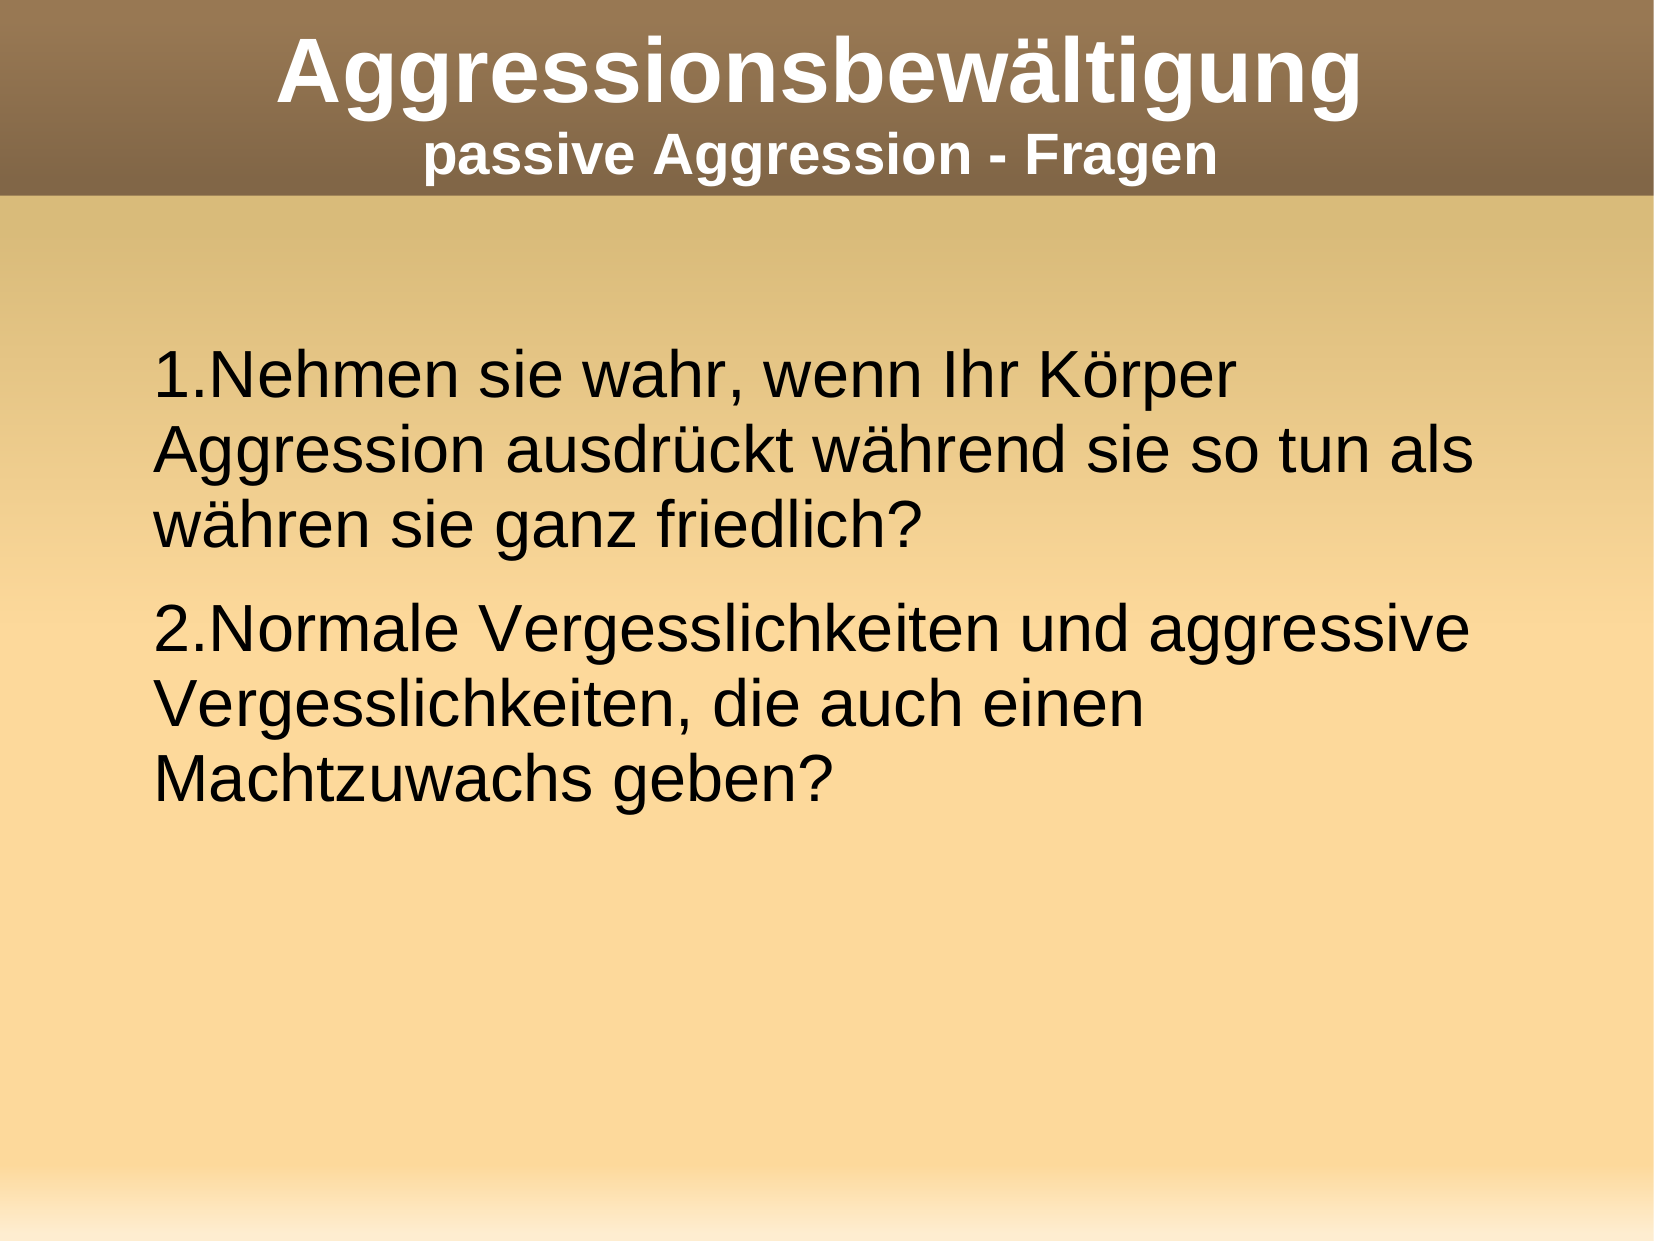

Aggressionsbewältigung
passive Aggression - Fragen
# 1.Nehmen sie wahr, wenn Ihr Körper Aggression ausdrückt während sie so tun als währen sie ganz friedlich?
2.Normale Vergesslichkeiten und aggressive Vergesslichkeiten, die auch einen Machtzuwachs geben?